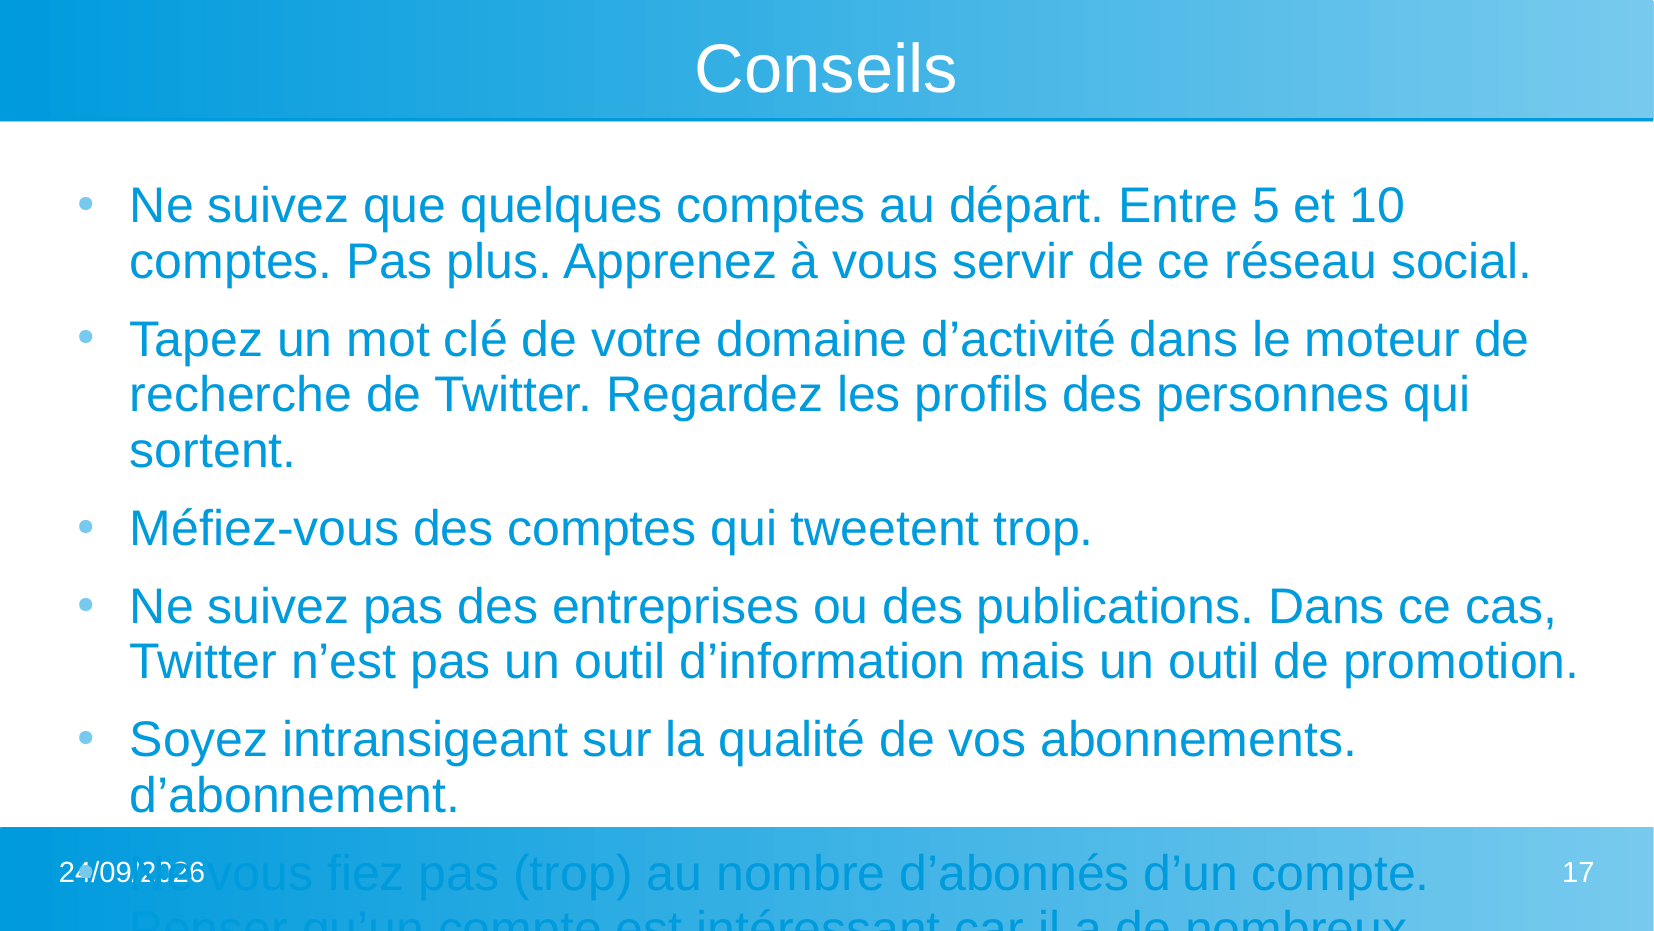

# Conseils
Ne suivez que quelques comptes au départ. Entre 5 et 10 comptes. Pas plus. Apprenez à vous servir de ce réseau social.
Tapez un mot clé de votre domaine d’activité dans le moteur de recherche de Twitter. Regardez les profils des personnes qui sortent.
Méfiez-vous des comptes qui tweetent trop.
Ne suivez pas des entreprises ou des publications. Dans ce cas, Twitter n’est pas un outil d’information mais un outil de promotion.
Soyez intransigeant sur la qualité de vos abonnements. d’abonnement.
Ne vous fiez pas (trop) au nombre d’abonnés d’un compte. Penser qu’un compte est intéressant car il a de nombreux abonnés est faux. Regarder son nombre d’abonnements est une bonne indication. 5 000 followers pour 6 000 abonnements, ce n’est pas la gloire.
Vous avez plusieurs domaines d’intérêt à suivre ? Faites des listes. Les listes vous permettent de regrouper les comptes par intérêt. Si vous aimez la cuisine et le cinéma, cela peut être plus facile à lire en ayant deux fils séparés.
17